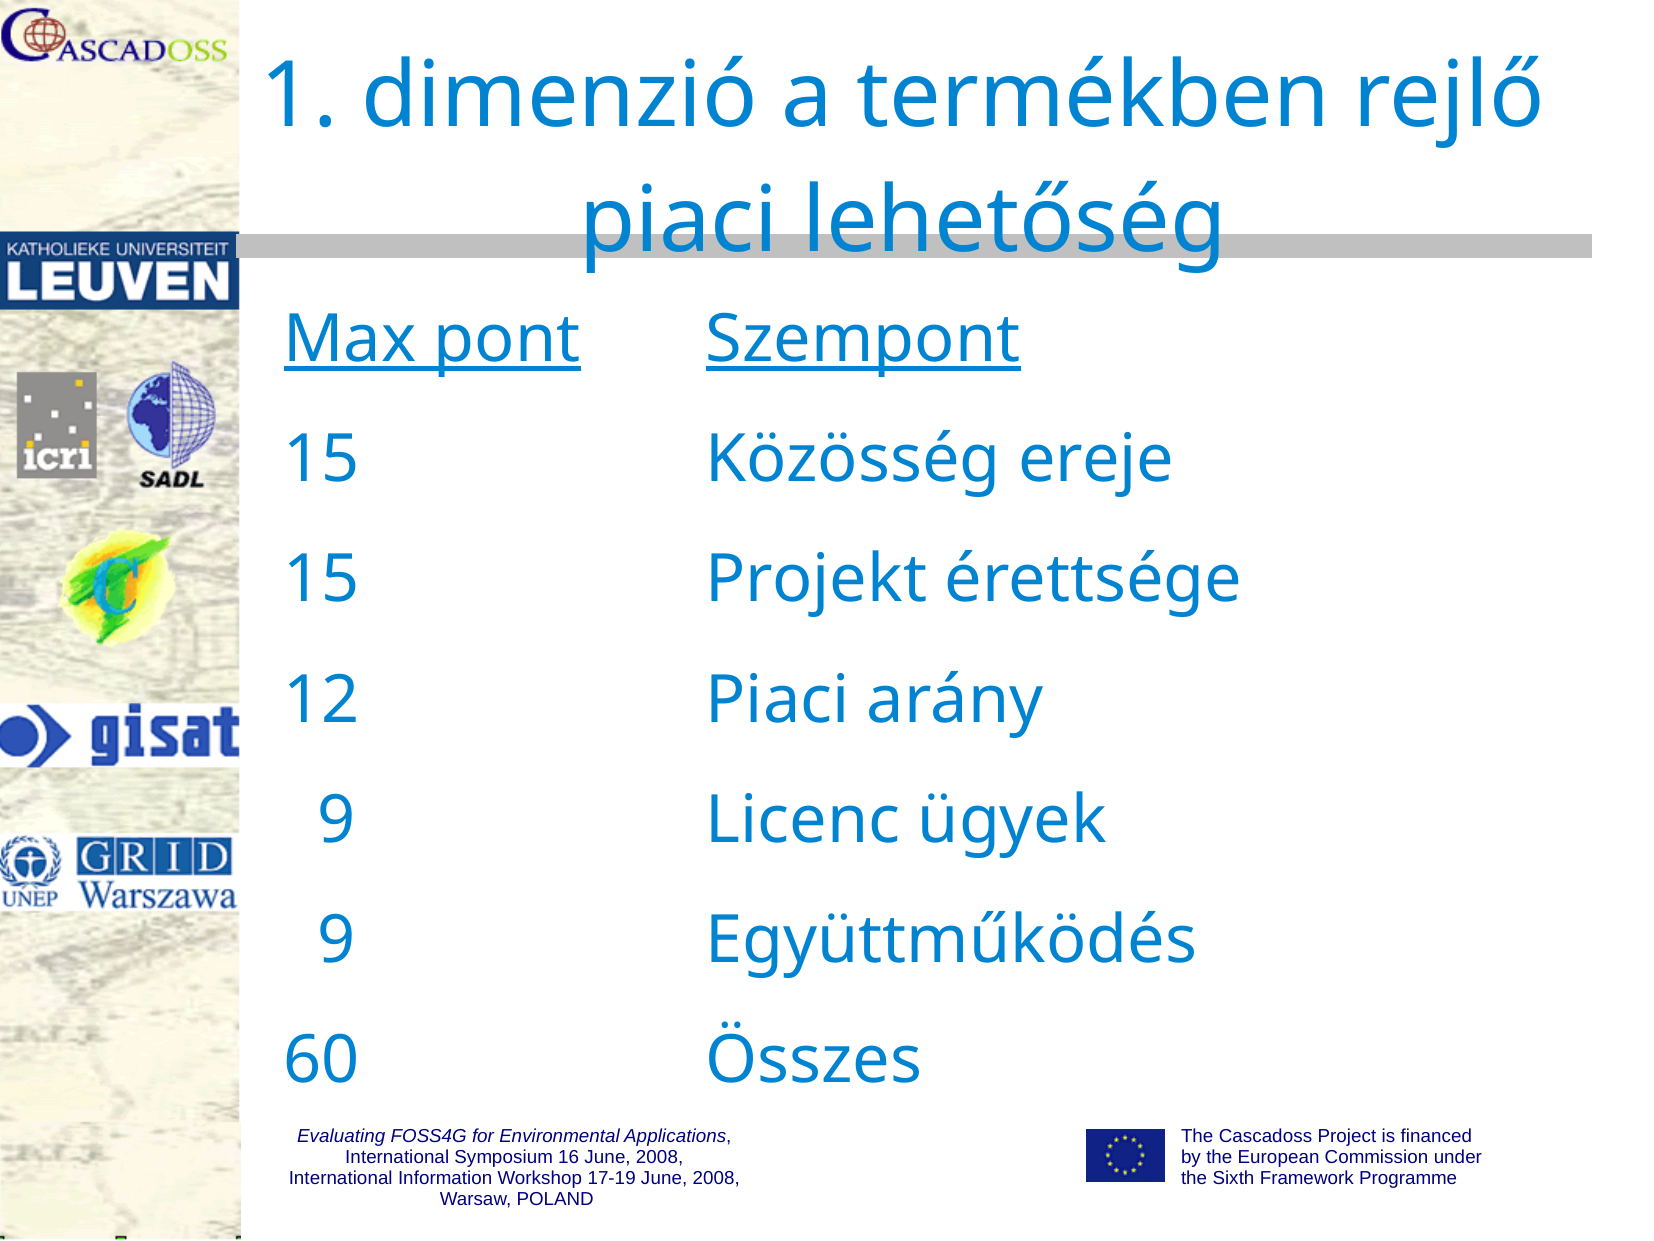

# 1. dimenzió a termékben rejlő piaci lehetőség
Max pont		Szempont
15 					Közösség ereje
15 					Projekt érettsége
12 					Piaci arány
 9 					Licenc ügyek
 9 					Együttműködés
60 					Összes